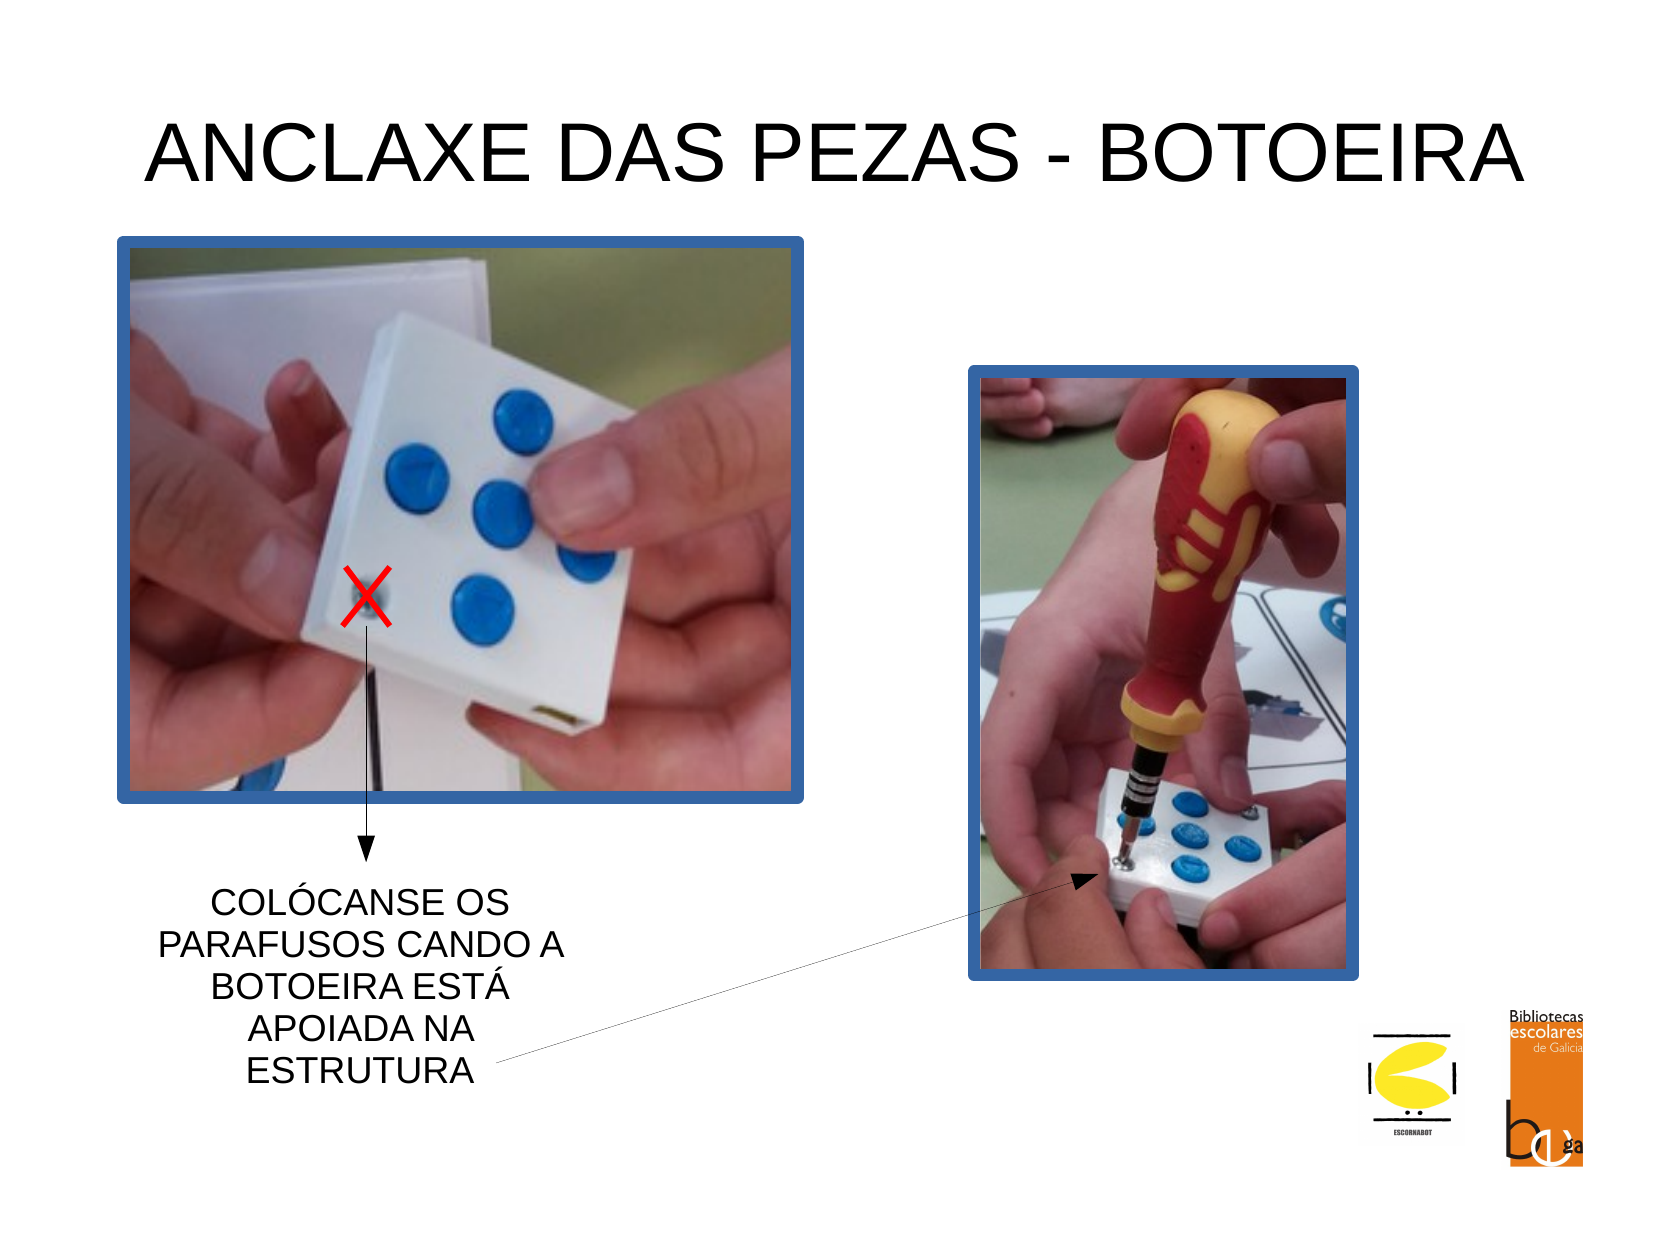

# ANCLAXE DAS PEZAS - BOTOEIRA
COLÓCANSE OS PARAFUSOS CANDO A BOTOEIRA ESTÁ APOIADA NA ESTRUTURA